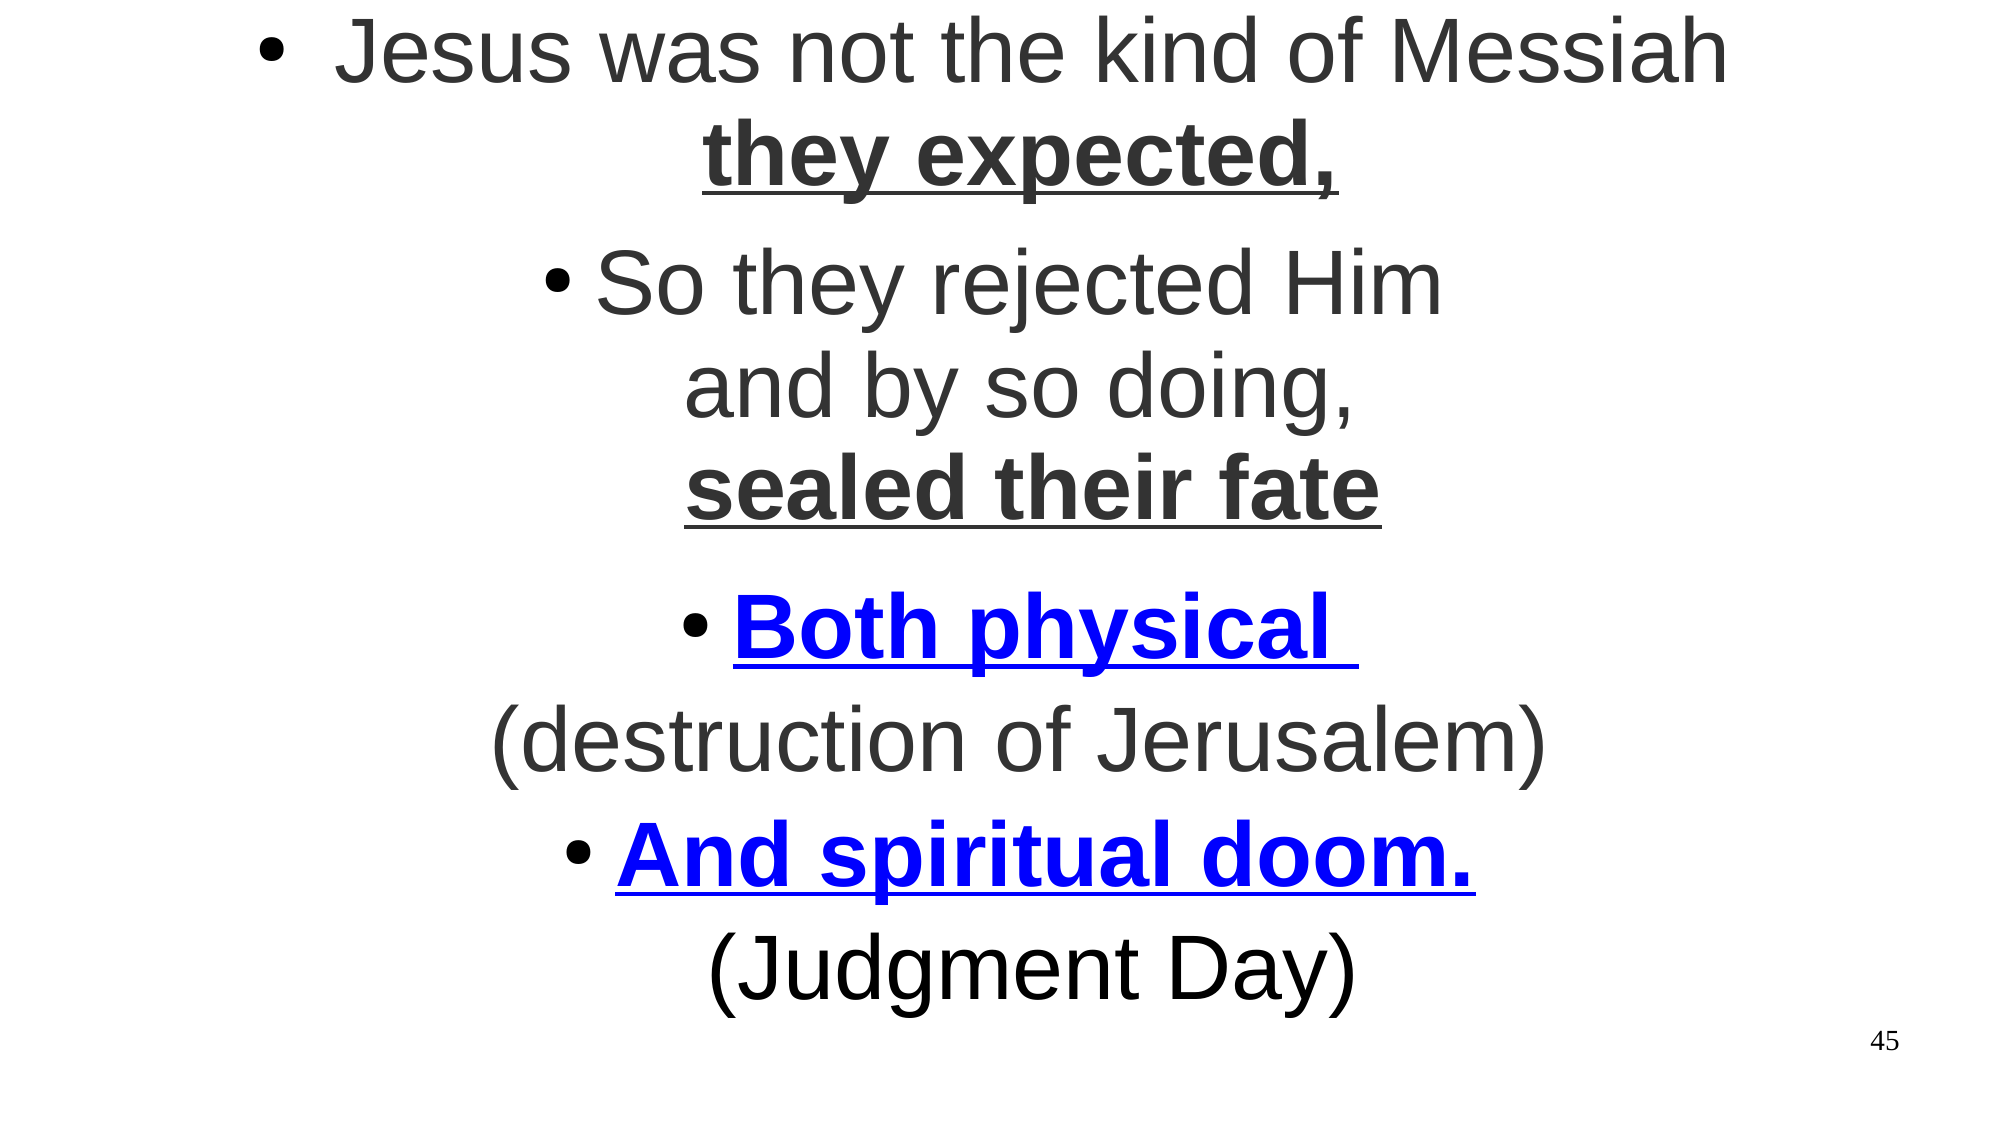

# Jesus was not the kind of Messiah they expected,
So they rejected Him
and by so doing,
sealed their fate
Both physical
(destruction of Jerusalem)
And spiritual doom.
(Judgment Day)
45